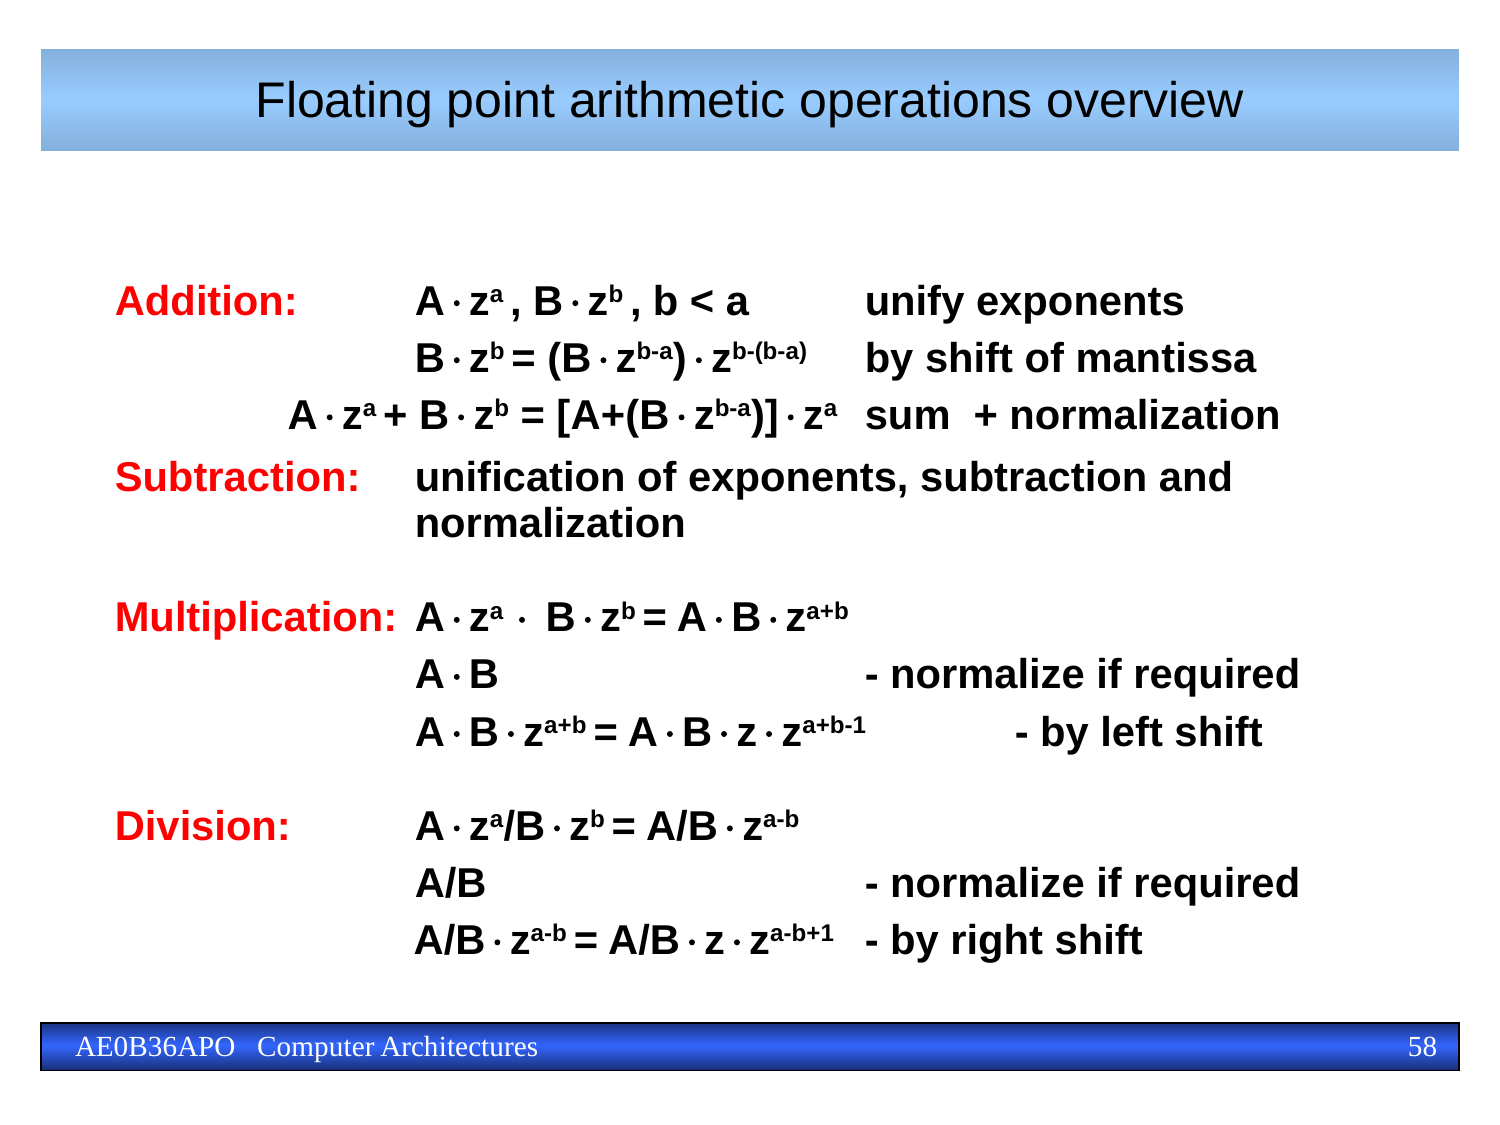

# Floating point arithmetic operations overview
Addition: 	A⋅za , B⋅zb , b < a	unify exponents
 	B⋅zb = (B⋅zb-a)⋅zb-(b-a)	by shift of mantissa
	 A⋅za + B⋅zb = [A+(B⋅zb-a)]⋅za	sum + normalization
Subtraction:	unification of exponents, subtraction and normalization
Multiplication: 	A⋅za ⋅ B⋅zb = A⋅B⋅za+b
 	A⋅B			- normalize if required
 		A⋅B⋅za+b = A⋅B⋅z⋅za+b-1 	- by left shift
Division: 	A⋅za/B⋅zb = A/B⋅za-b
 	A/B 	 		- normalize if required
 A/B⋅za-b = A/B⋅z⋅za-b+1	- by right shift
AE0B36APO Computer Architectures
58